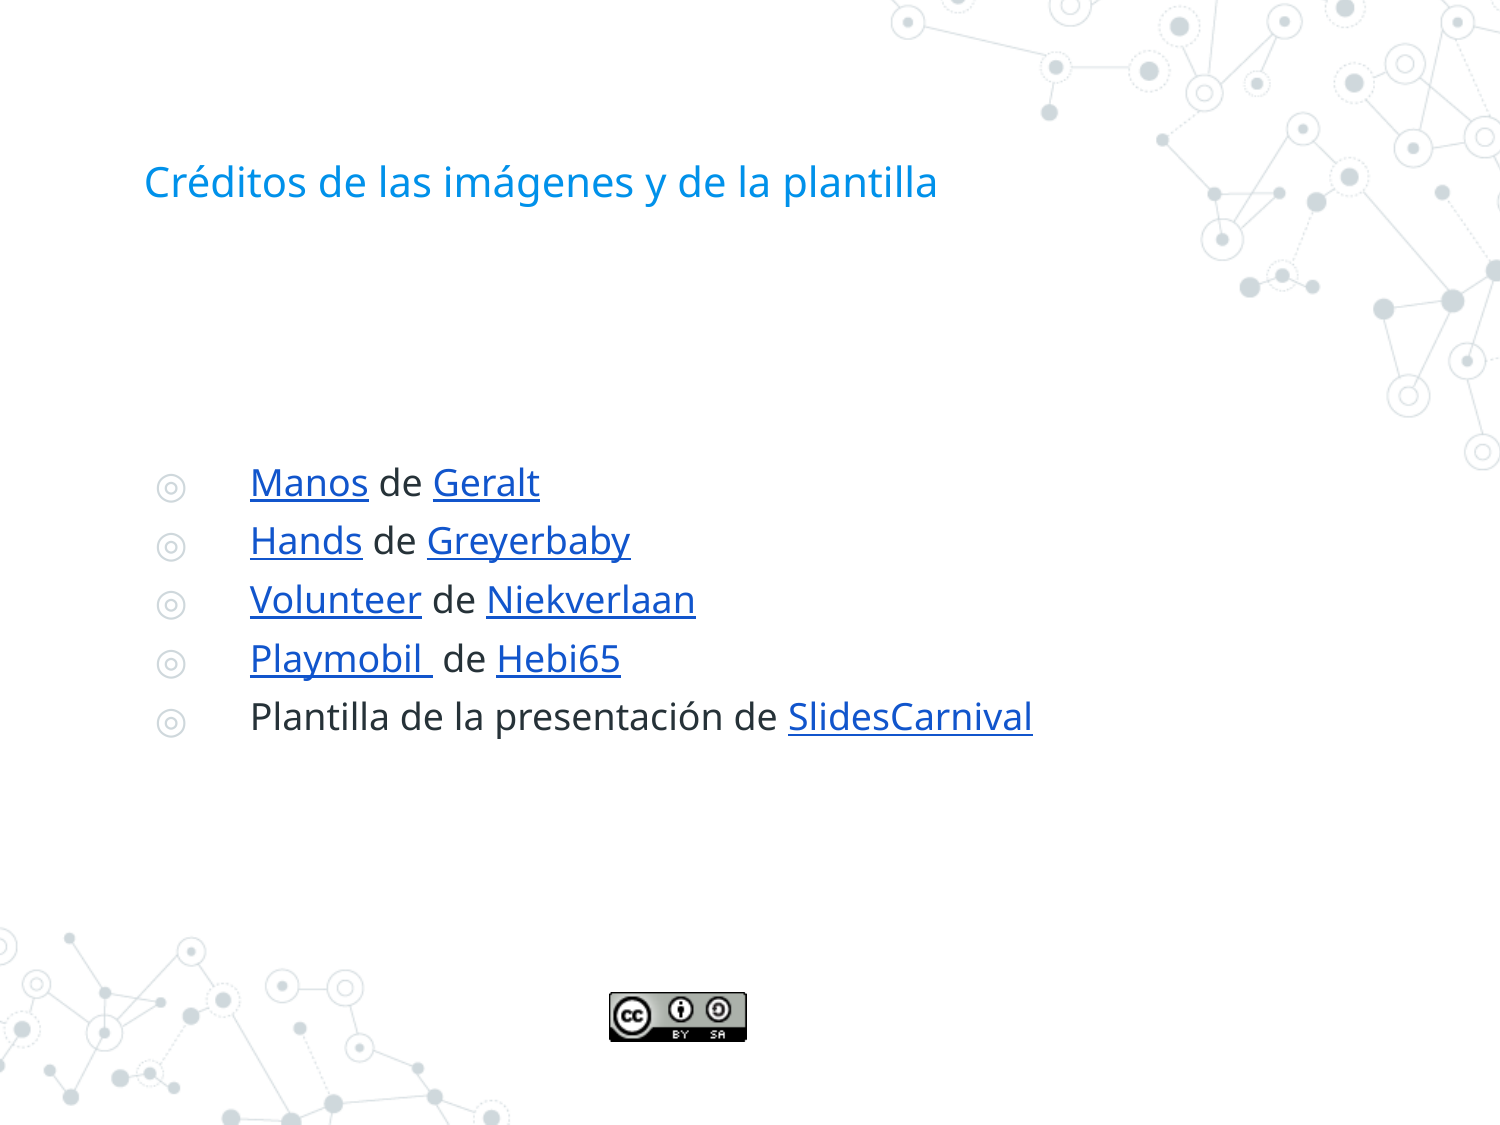

# Créditos de las imágenes y de la plantilla
 Manos de Geralt
 Hands de Greyerbaby
 Volunteer de Niekverlaan
 Playmobil de Hebi65
 Plantilla de la presentación de SlidesCarnival